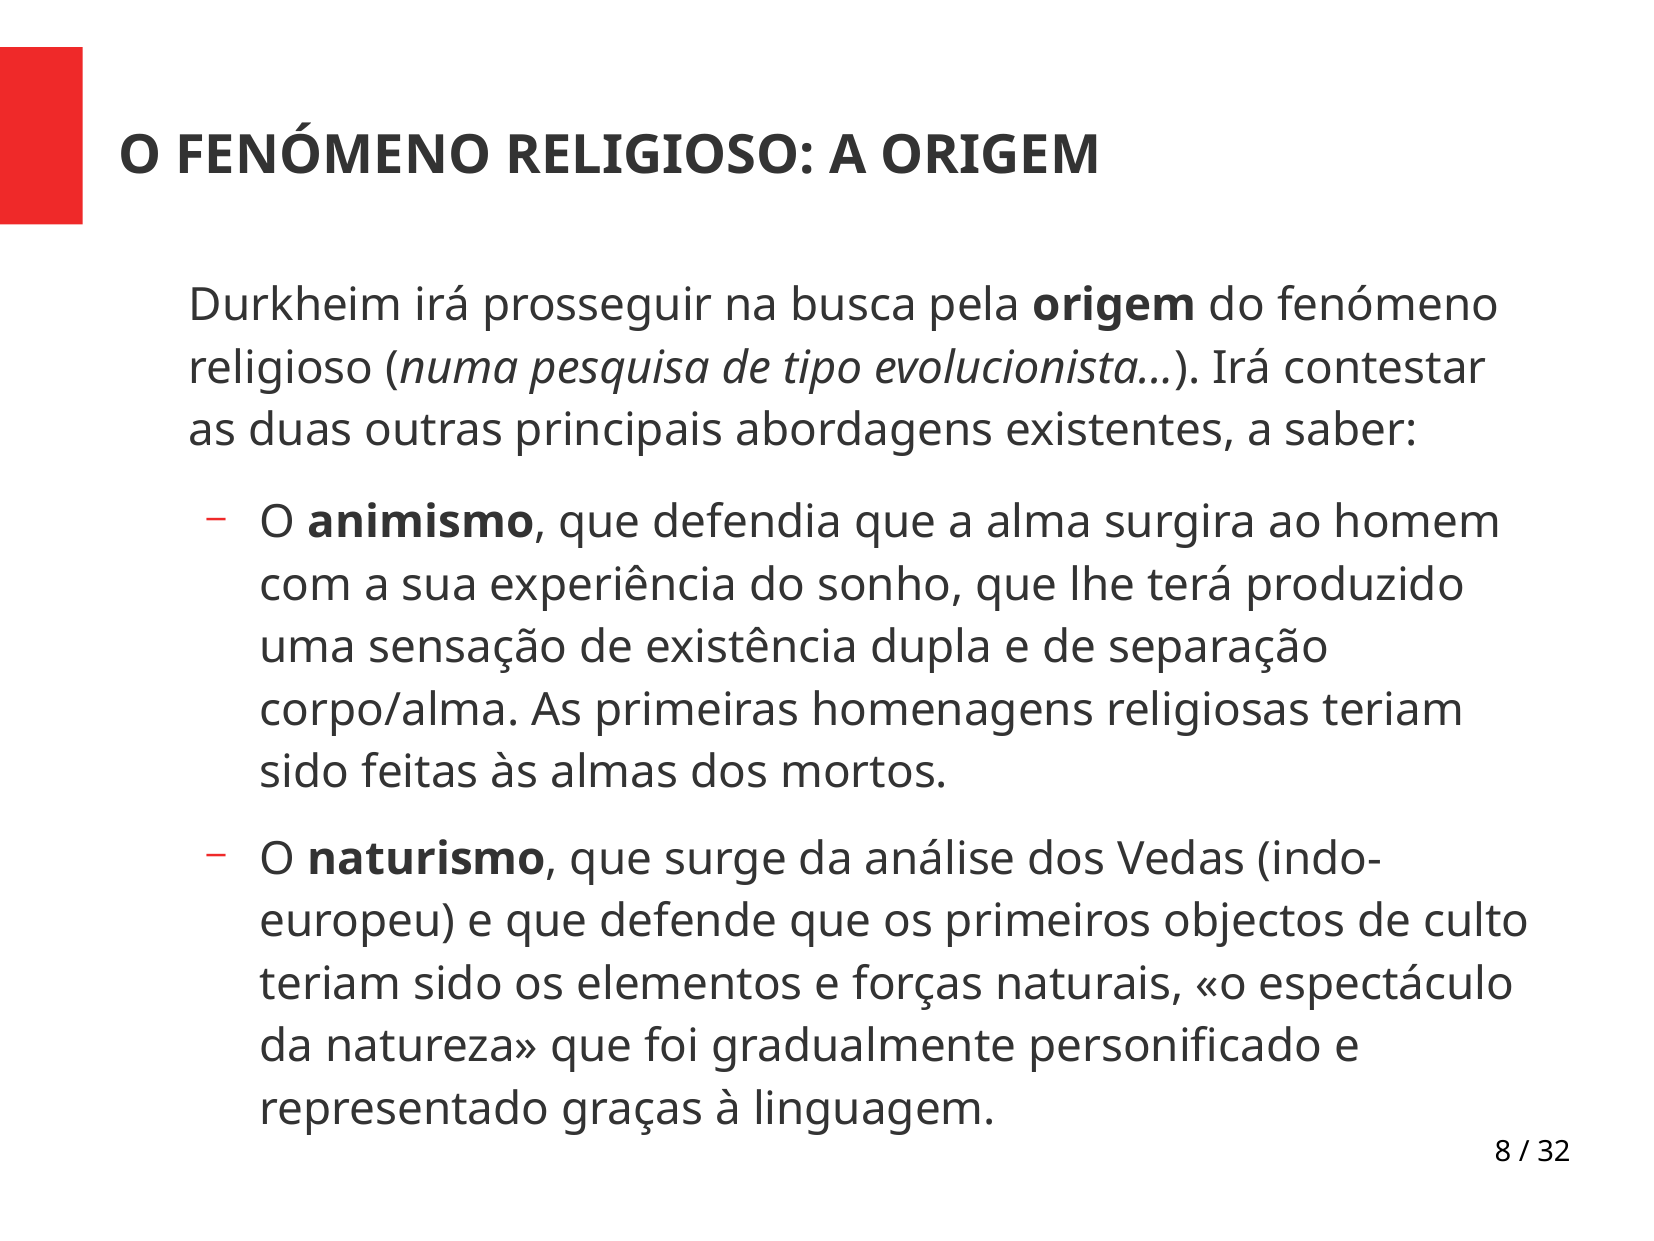

# O FENÓMENO RELIGIOSO: A ORIGEM
Durkheim irá prosseguir na busca pela origem do fenómeno religioso (numa pesquisa de tipo evolucionista...). Irá contestar as duas outras principais abordagens existentes, a saber:
O animismo, que defendia que a alma surgira ao homem com a sua experiência do sonho, que lhe terá produzido uma sensação de existência dupla e de separação corpo/alma. As primeiras homenagens religiosas teriam sido feitas às almas dos mortos.
O naturismo, que surge da análise dos Vedas (indo-europeu) e que defende que os primeiros objectos de culto teriam sido os elementos e forças naturais, «o espectáculo da natureza» que foi gradualmente personificado e representado graças à linguagem.
8